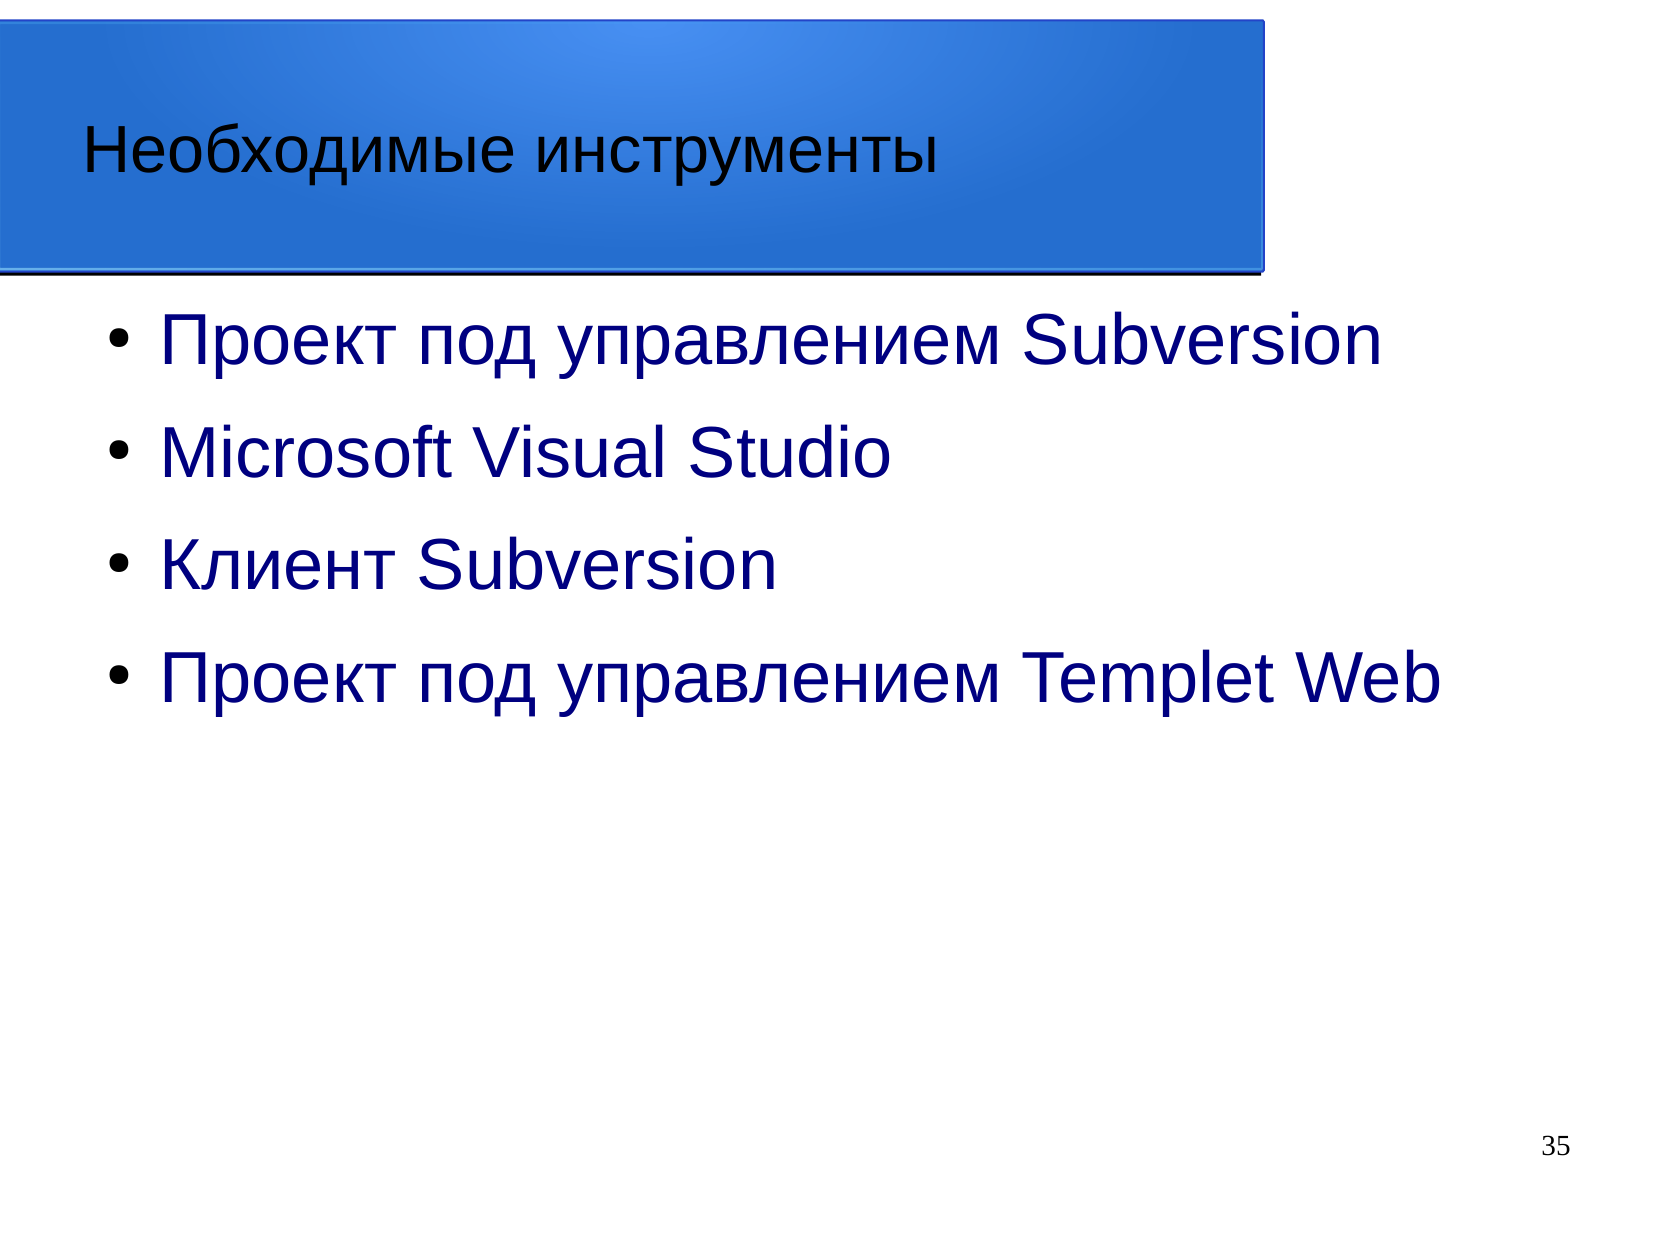

# Необходимые инструменты
Проект под управлением Subversion
Microsoft Visual Studio
Клиент Subversion
Проект под управлением Templet Web
35